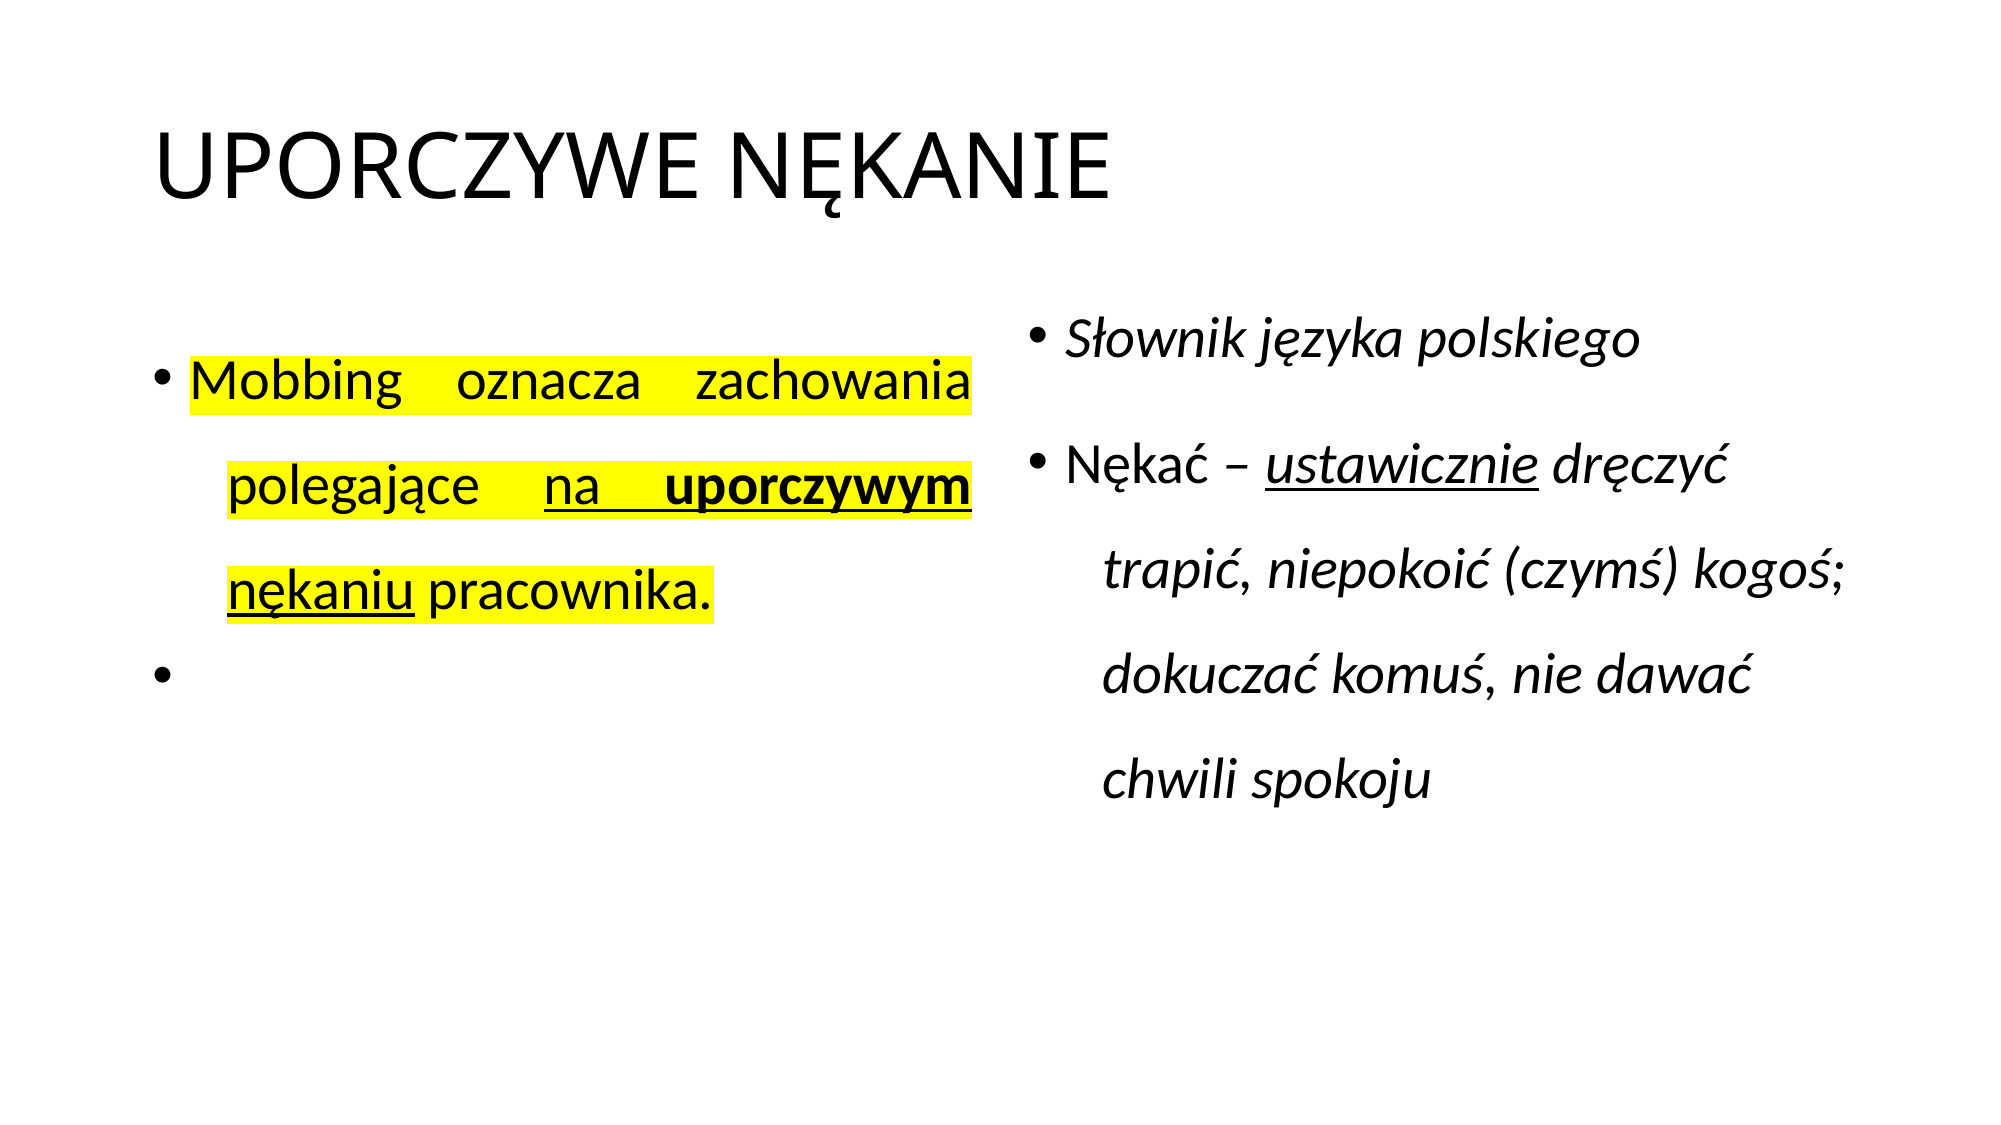

# UPORCZYWE NĘKANIE
Mobbing oznacza zachowania polegające na uporczywym nękaniu pracownika.
Słownik języka polskiego
Nękać – ustawicznie dręczyć trapić, niepokoić (czymś) kogoś; dokuczać komuś, nie dawać chwili spokoju